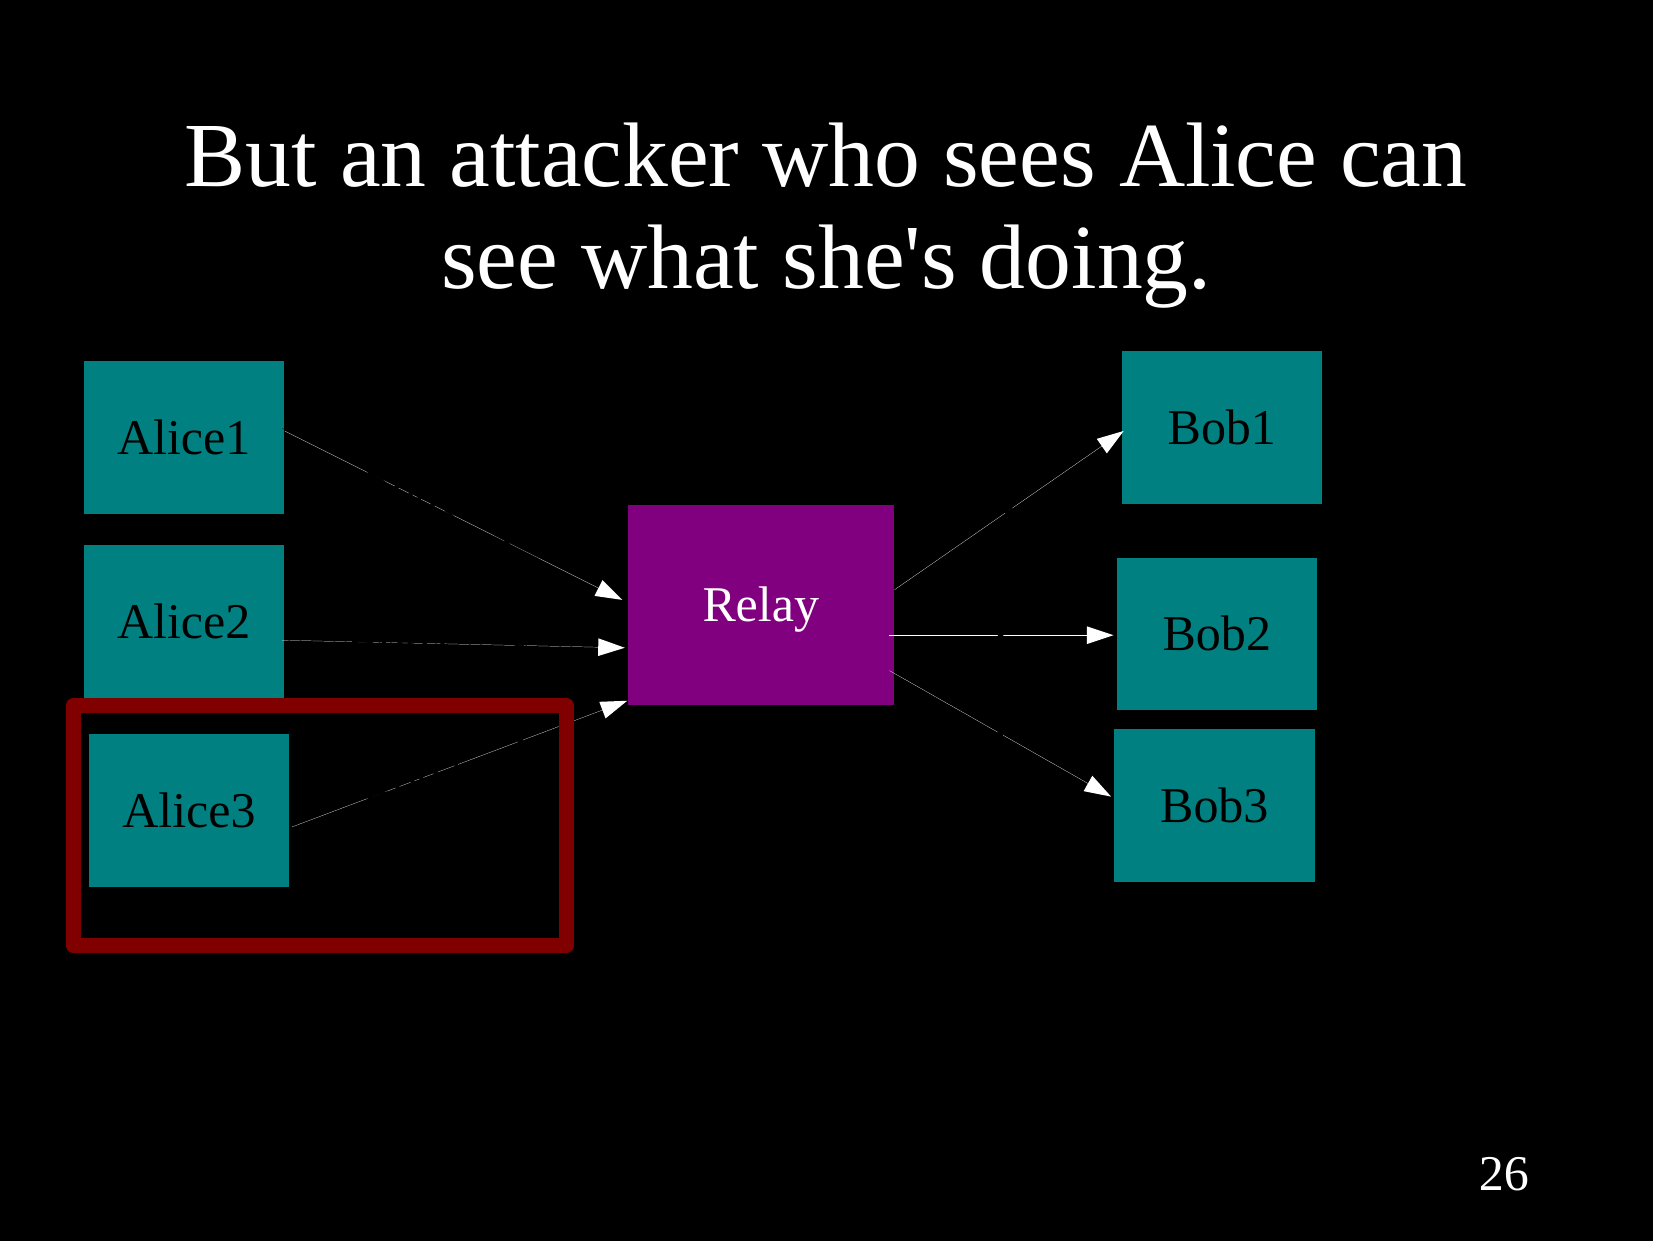

# But an attacker who sees Alice can see what she's doing.
Bob1
Alice1
Bob3,“X”
“Y”
Relay
Alice2
Bob2
“Z”
Bob1, “Y”
“X”
Bob2, “Z”
Bob3
Alice3